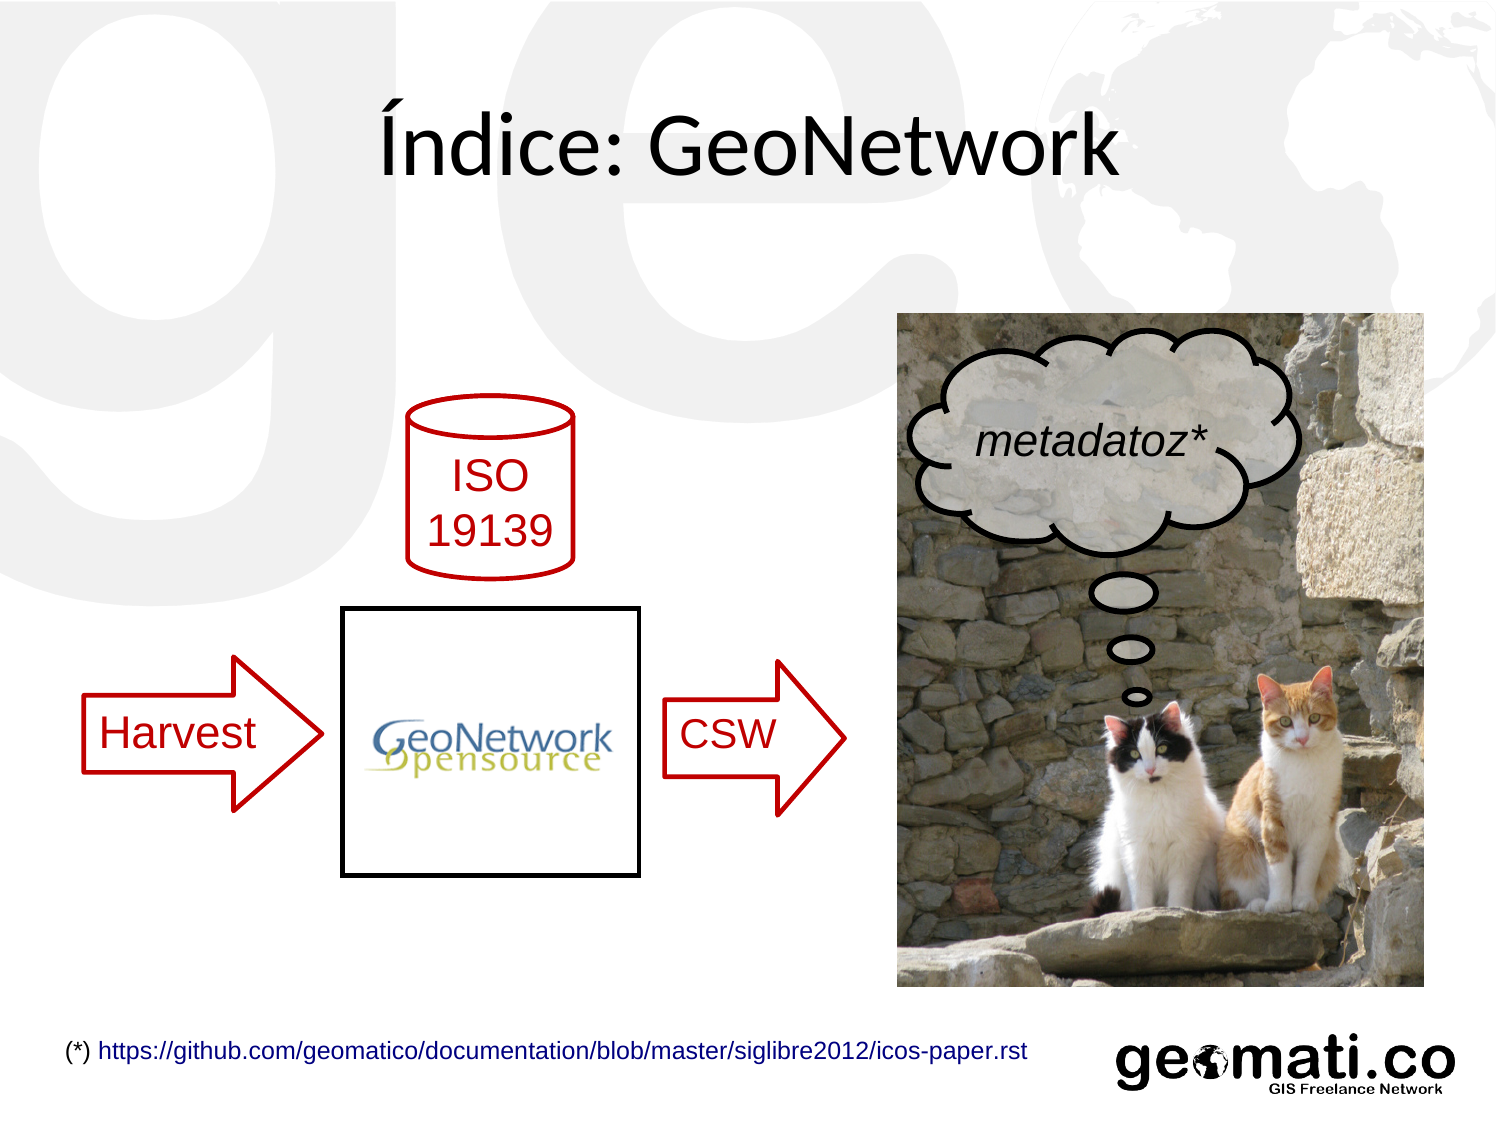

# Índice: GeoNetwork
metadatoz*
ISO
19139
Harvest
CSW
(*) https://github.com/geomatico/documentation/blob/master/siglibre2012/icos-paper.rst